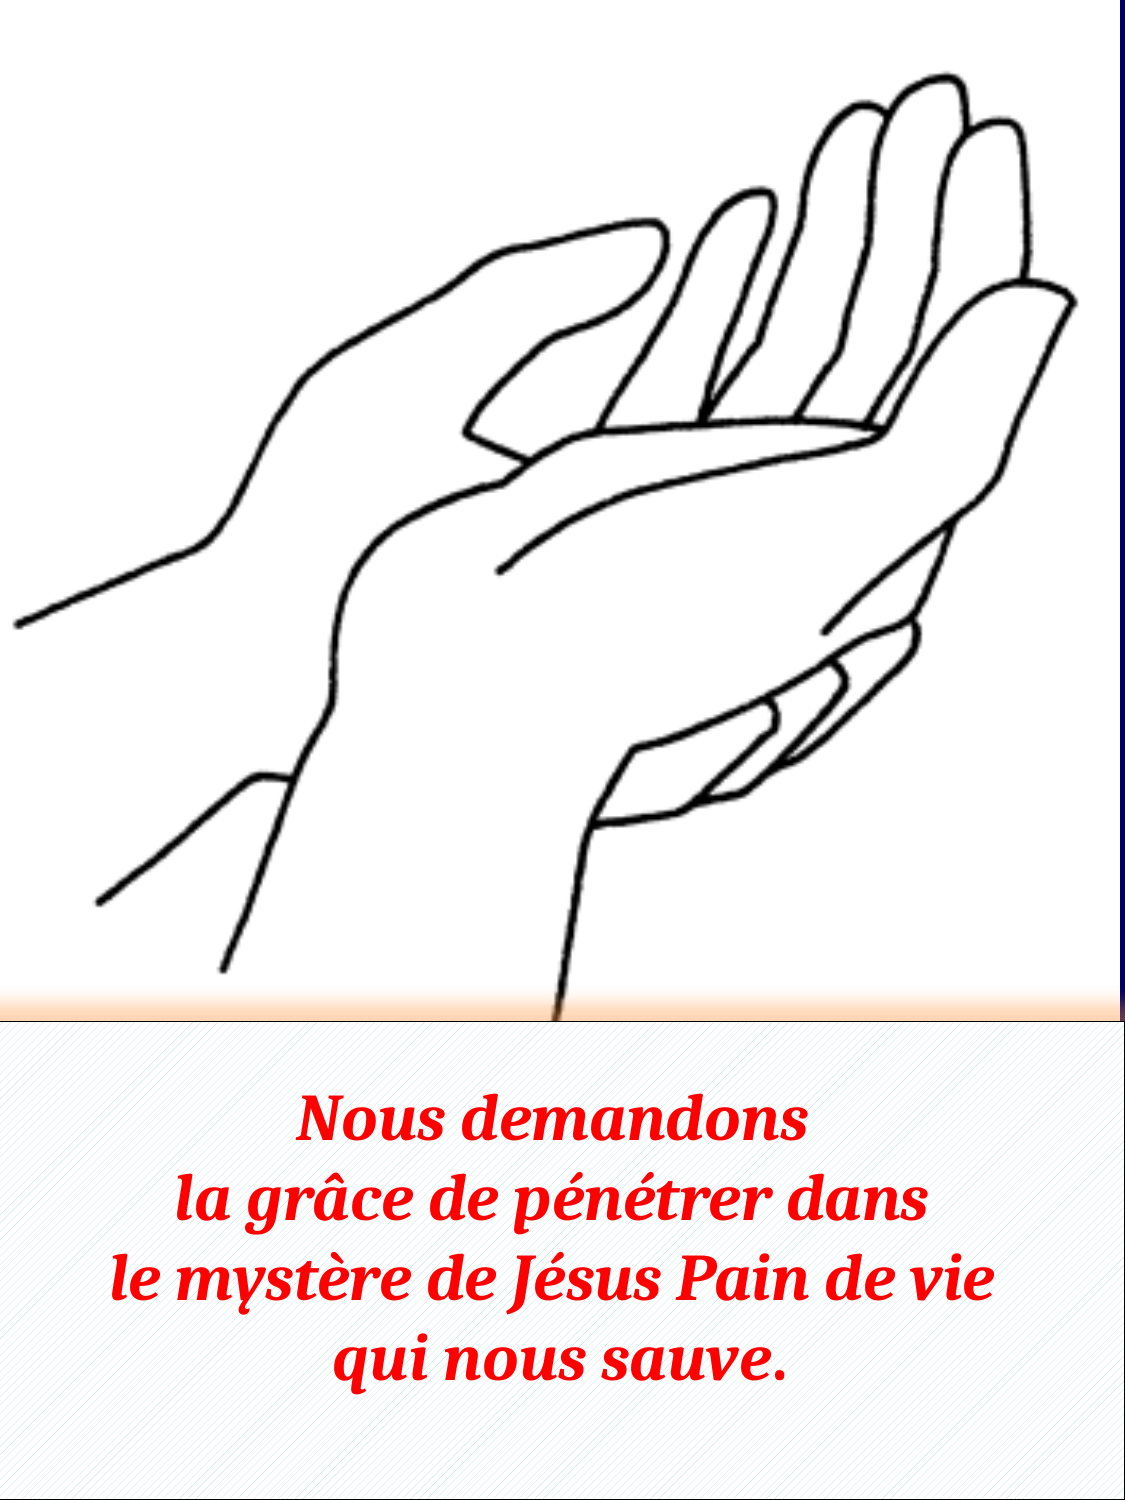

Nous demandons
la grâce de pénétrer dans
le mystère de Jésus Pain de vie
qui nous sauve.